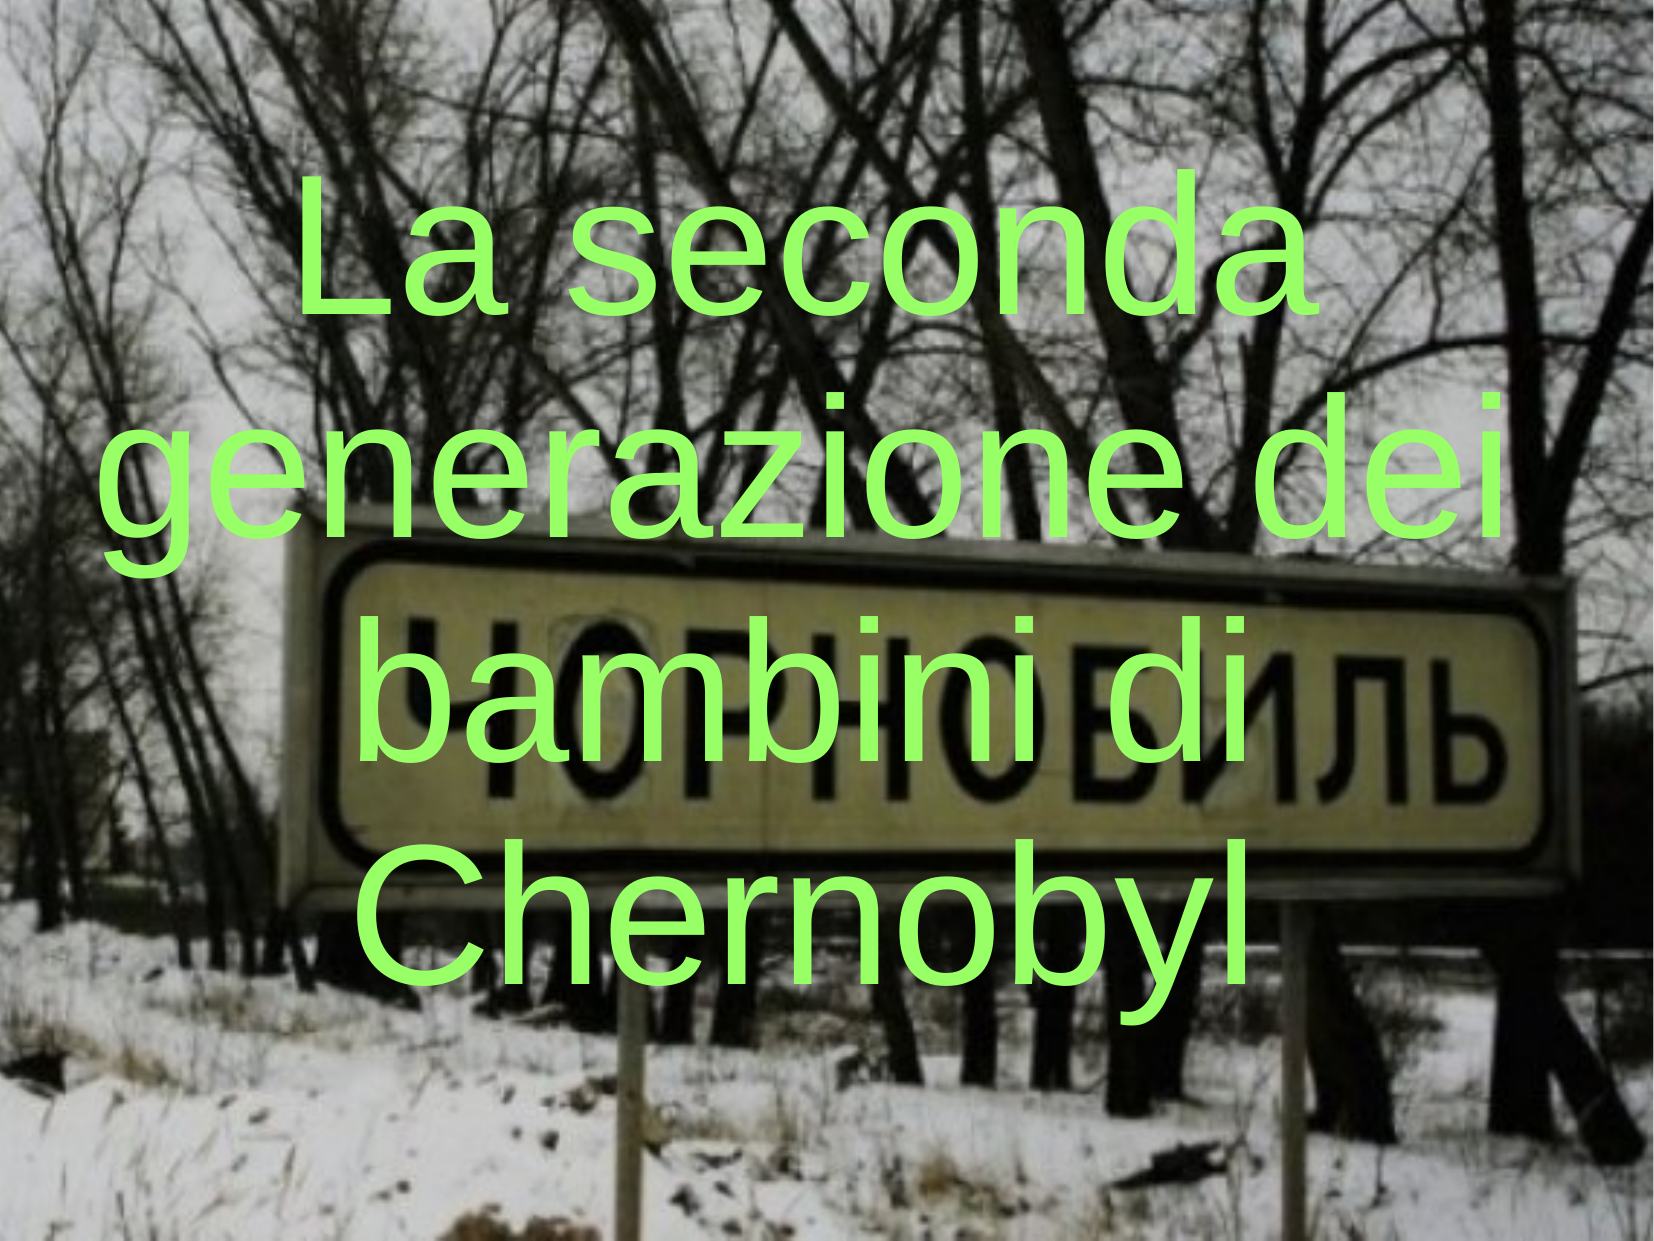

# La seconda generazione dei bambini di Chernobyl